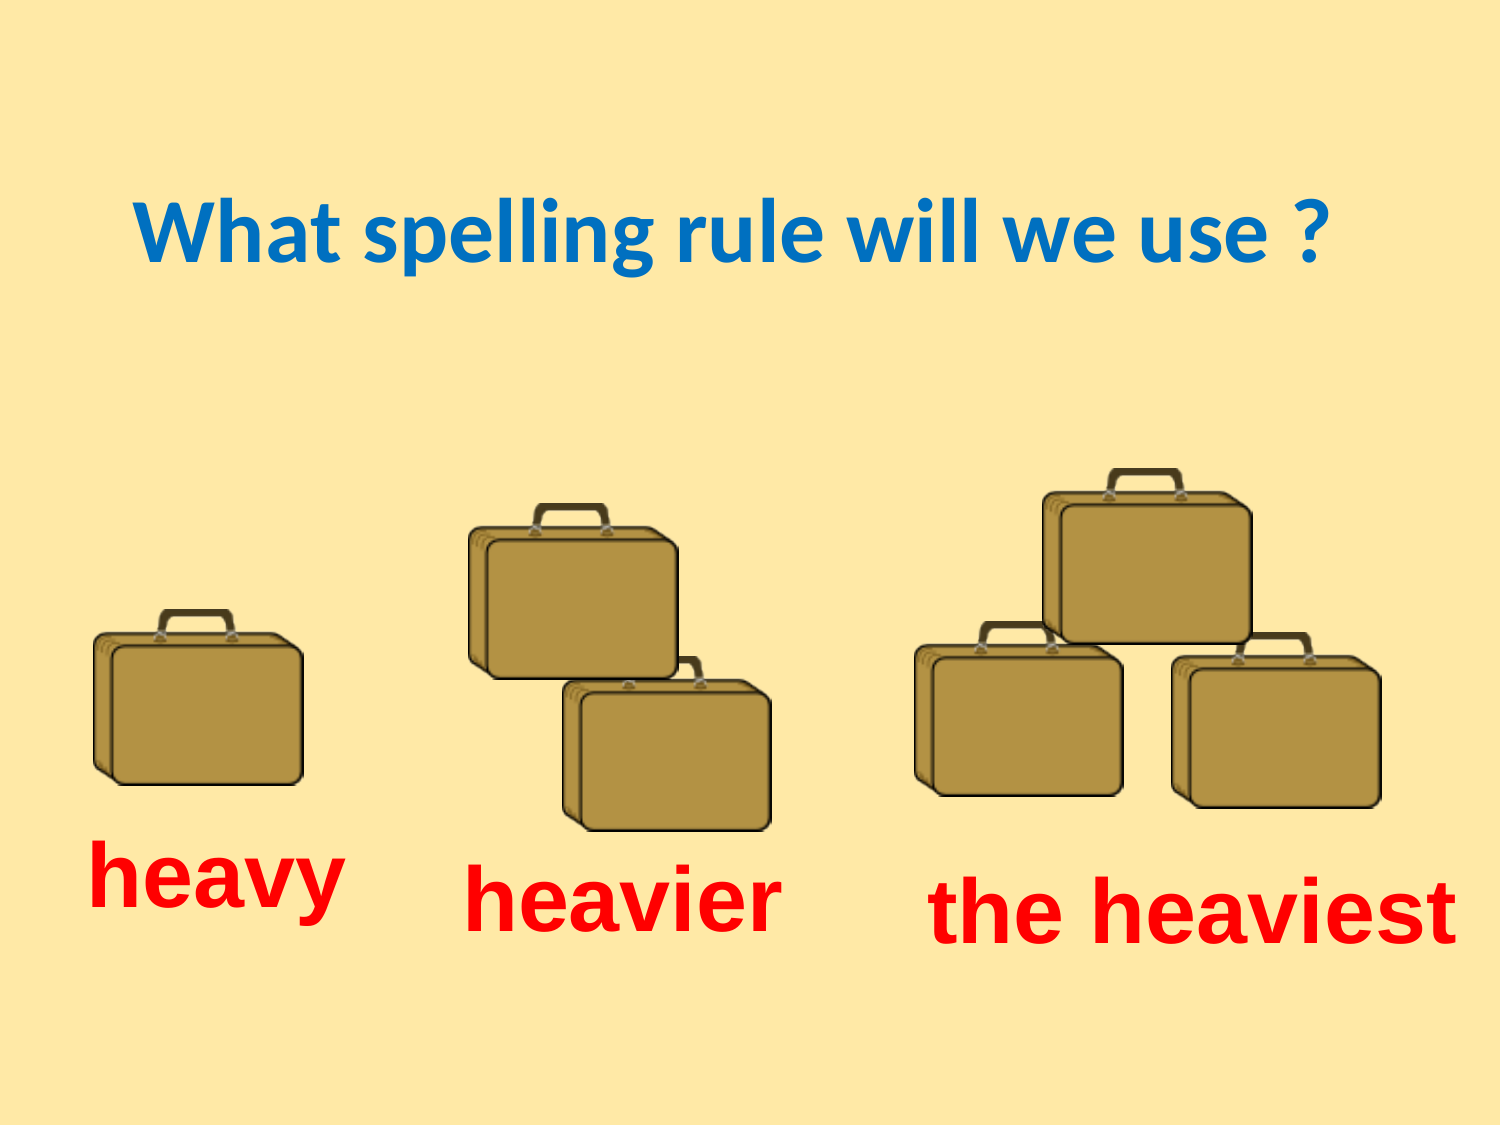

# What spelling rule will we use ?
heavy
heavier
the heaviest